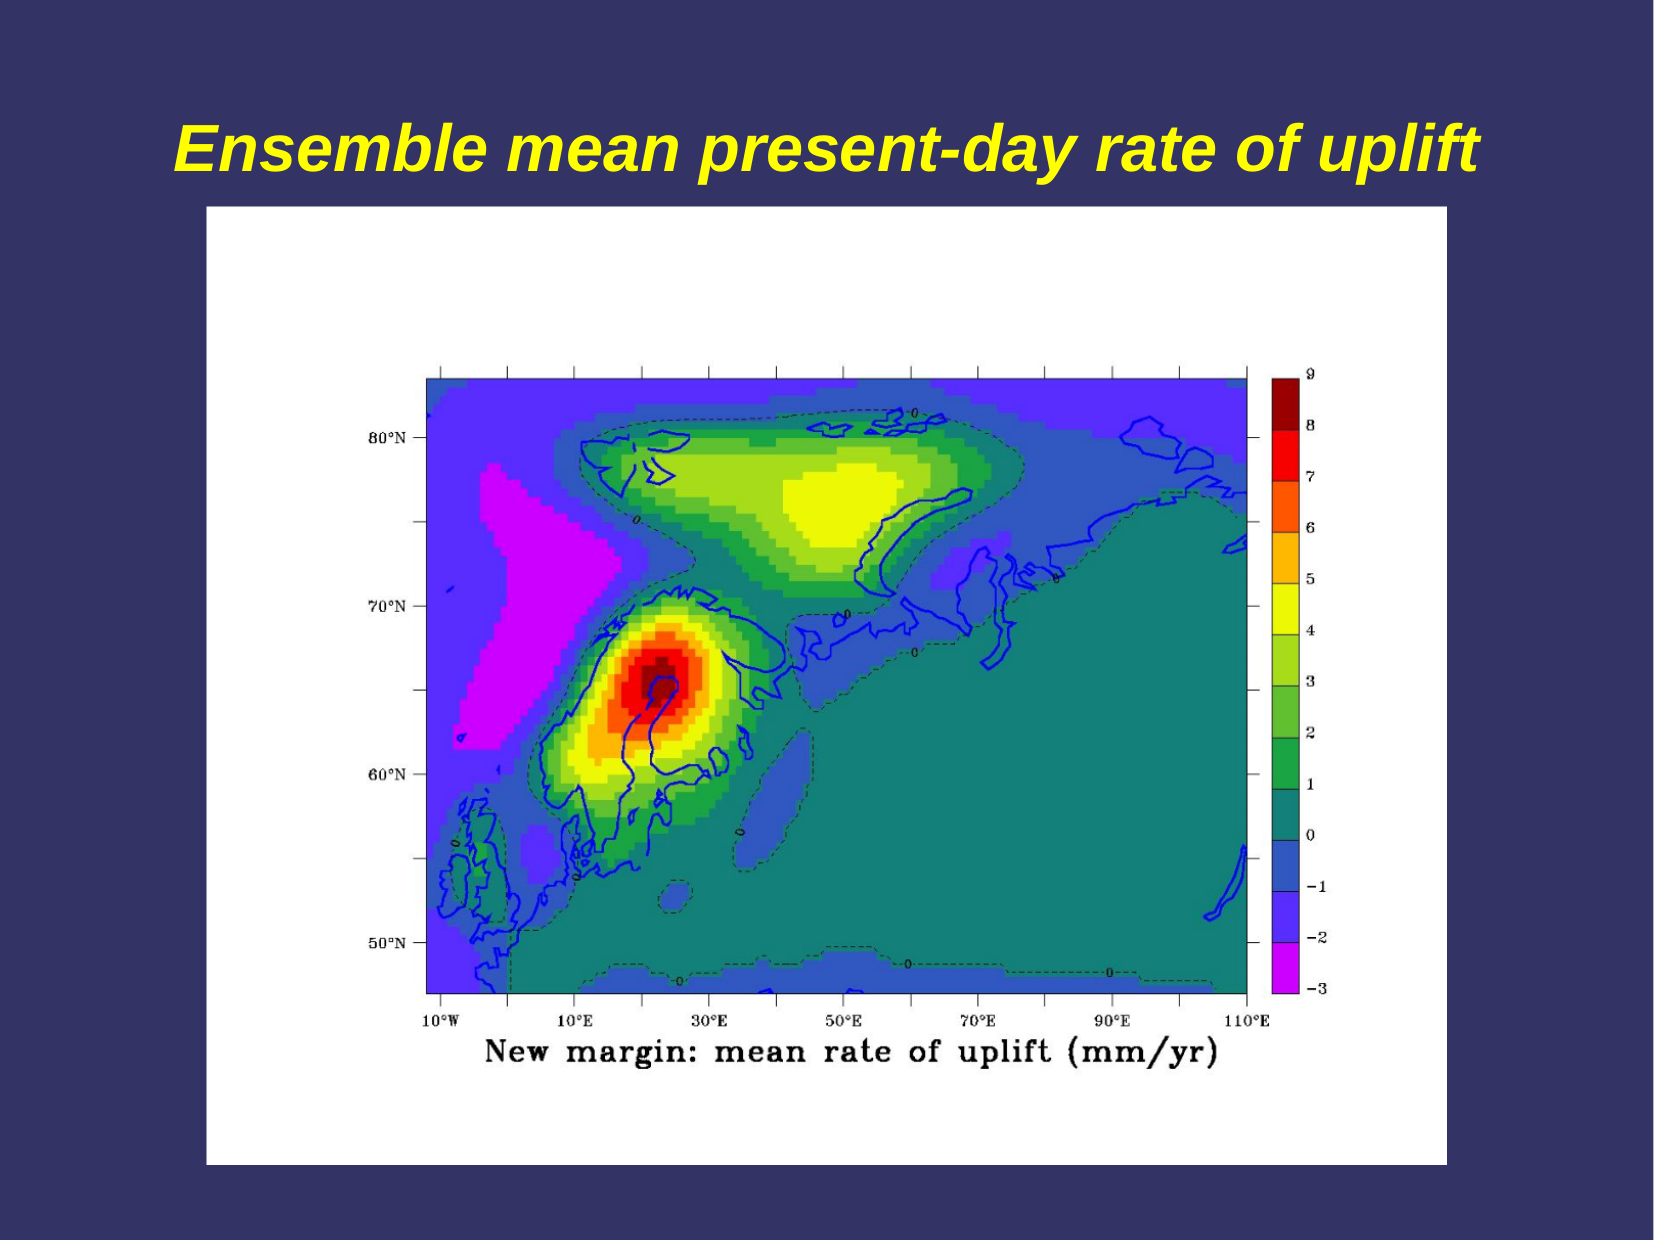

# Ensemble mean present-day rate of uplift